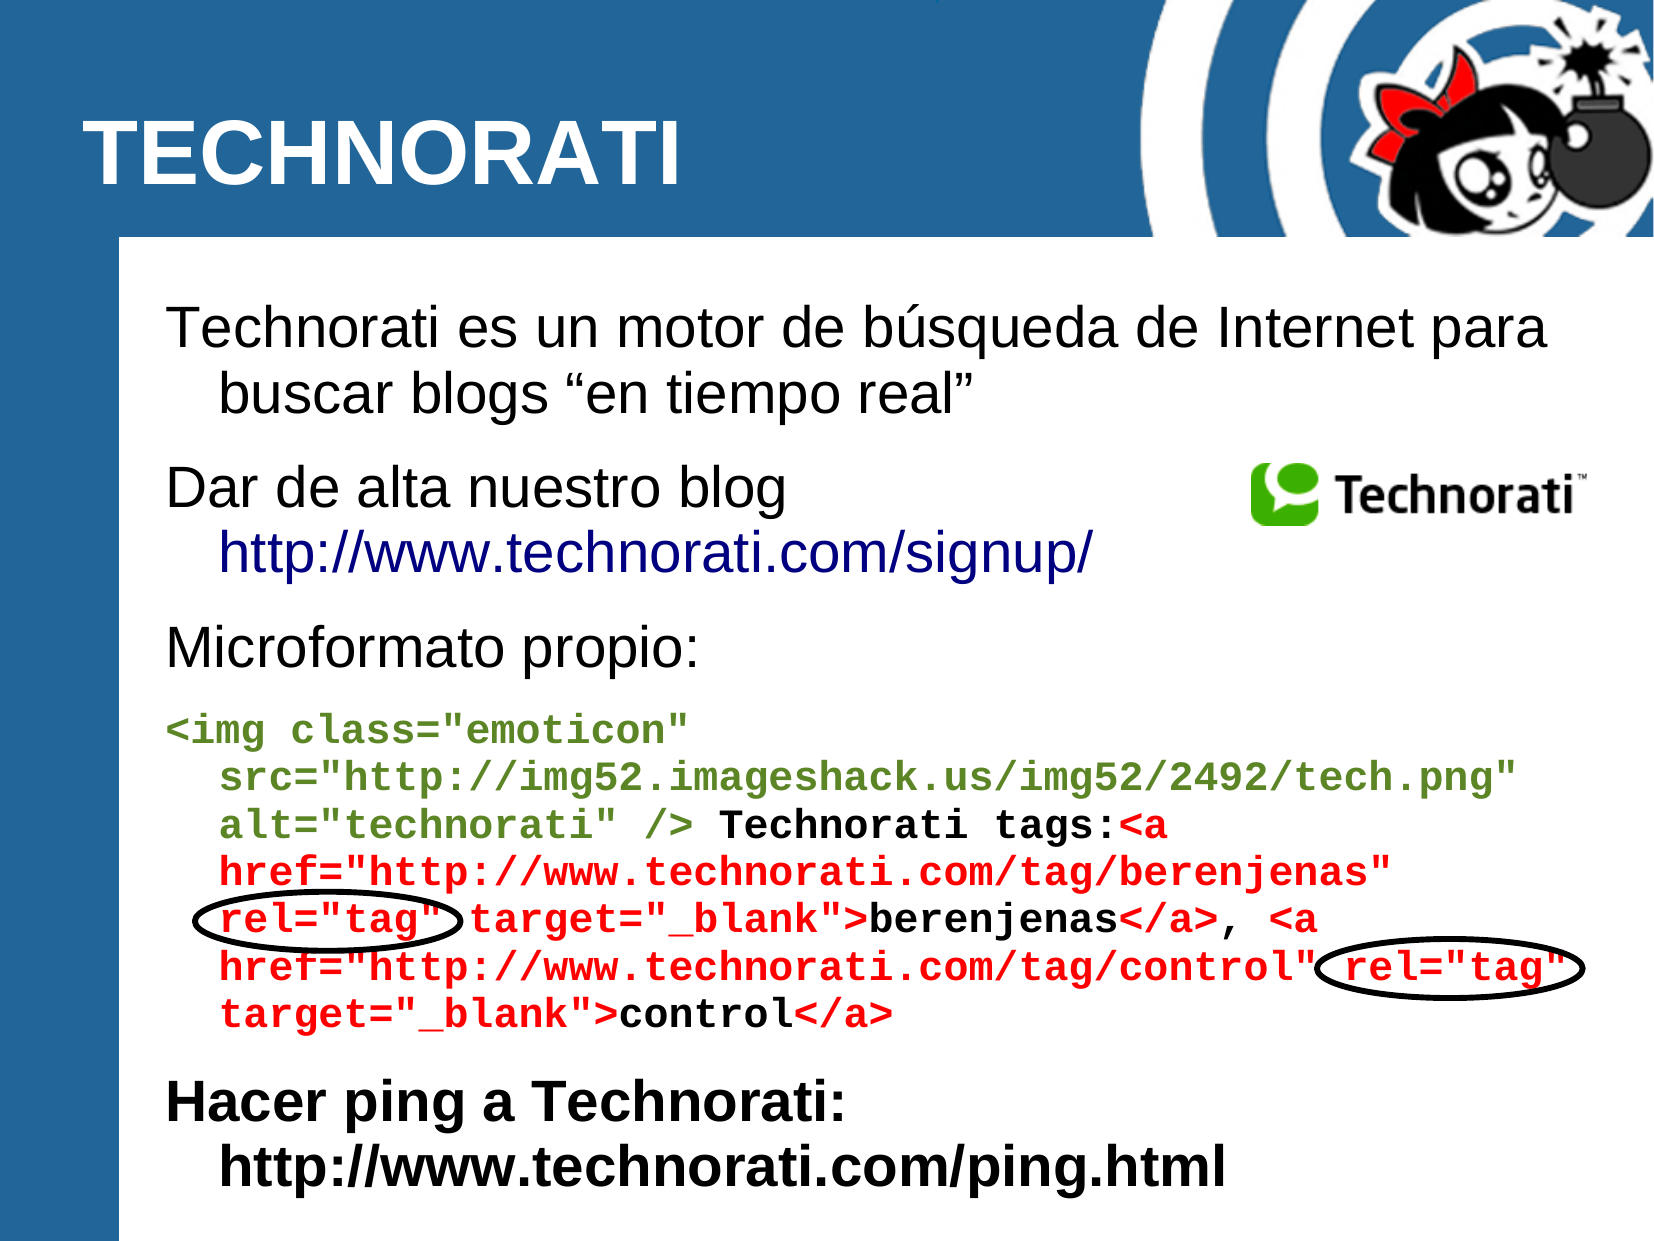

# TECHNORATI
Technorati es un motor de búsqueda de Internet para buscar blogs “en tiempo real”
Dar de alta nuestro blog http://www.technorati.com/signup/
Microformato propio:
<img class="emoticon" src="http://img52.imageshack.us/img52/2492/tech.png" alt="technorati" /> Technorati tags:<a href="http://www.technorati.com/tag/berenjenas" rel="tag" target="_blank">berenjenas</a>, <a href="http://www.technorati.com/tag/control" rel="tag" target="_blank">control</a>
Hacer ping a Technorati: http://www.technorati.com/ping.html